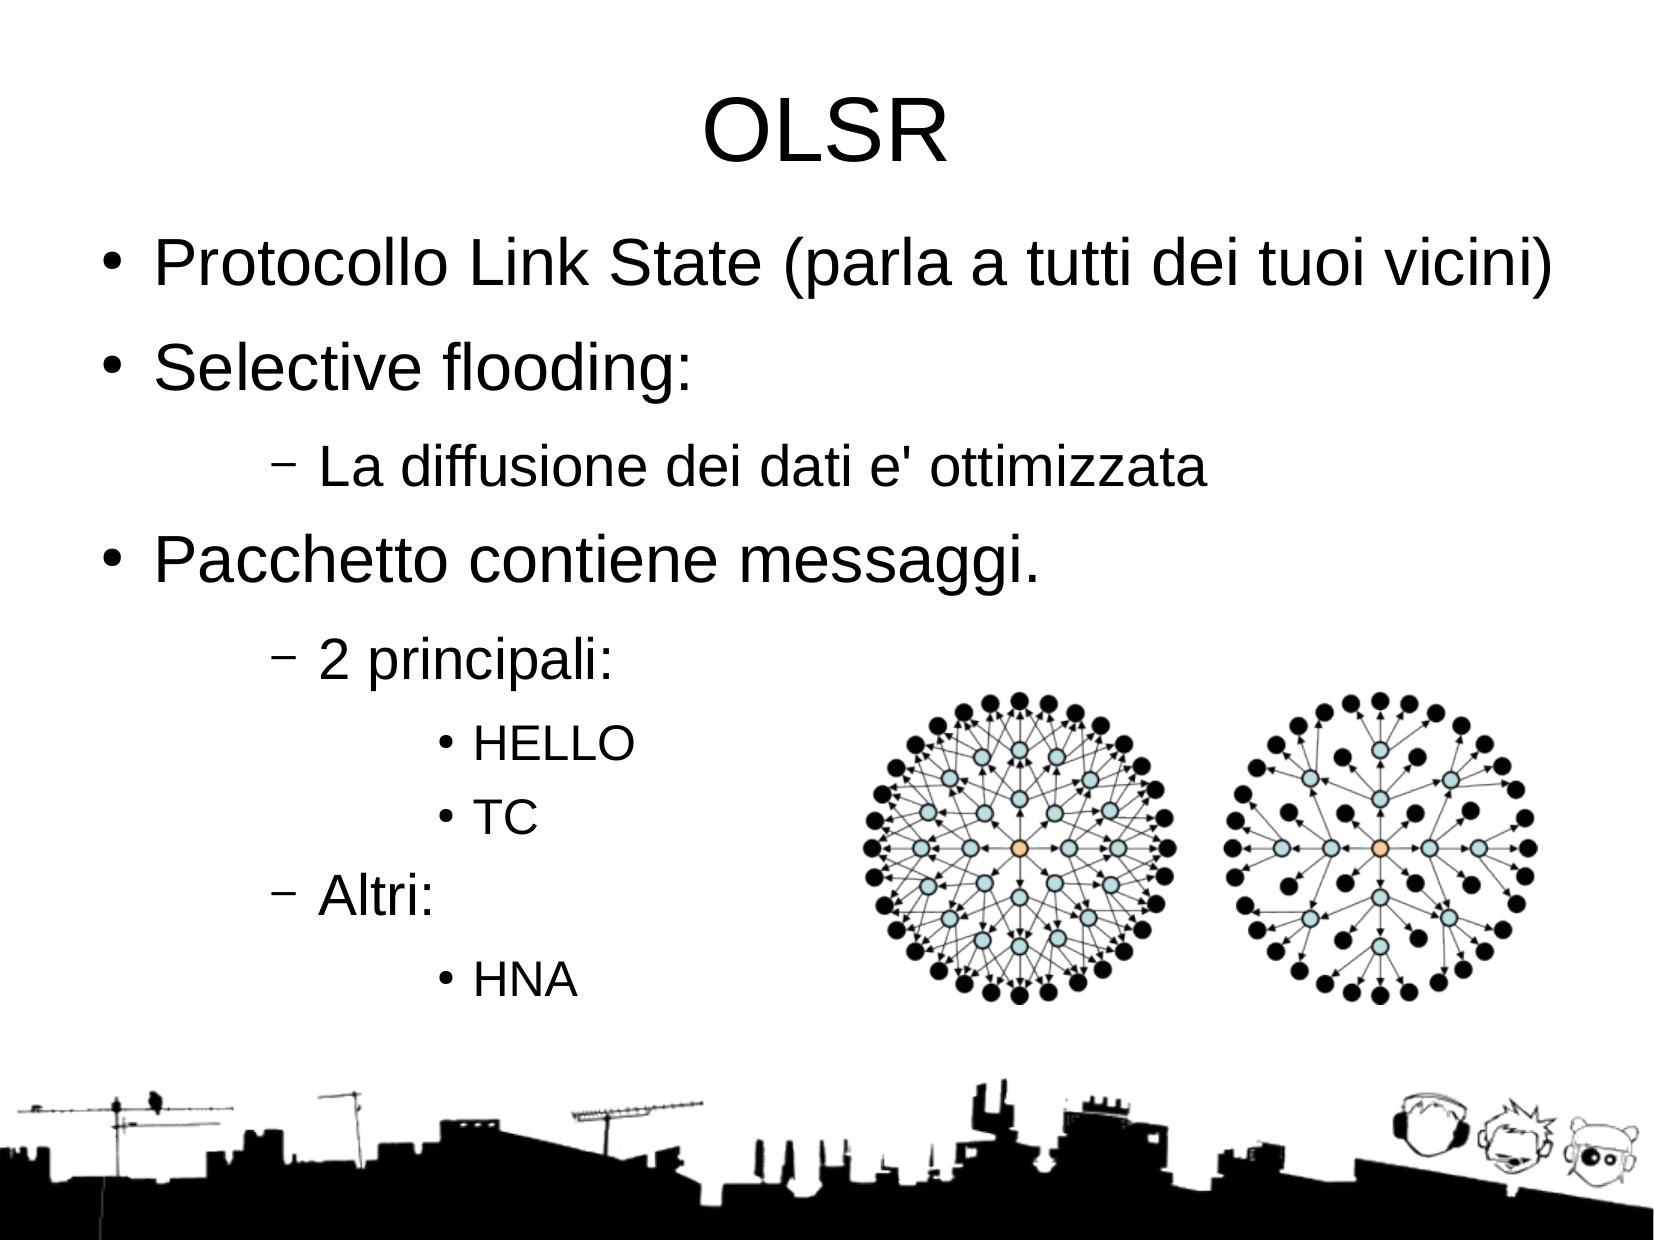

# OLSR
Protocollo Link State (parla a tutti dei tuoi vicini)
Selective flooding:
La diffusione dei dati e' ottimizzata
Pacchetto contiene messaggi.
2 principali:
HELLO
TC
Altri:
HNA